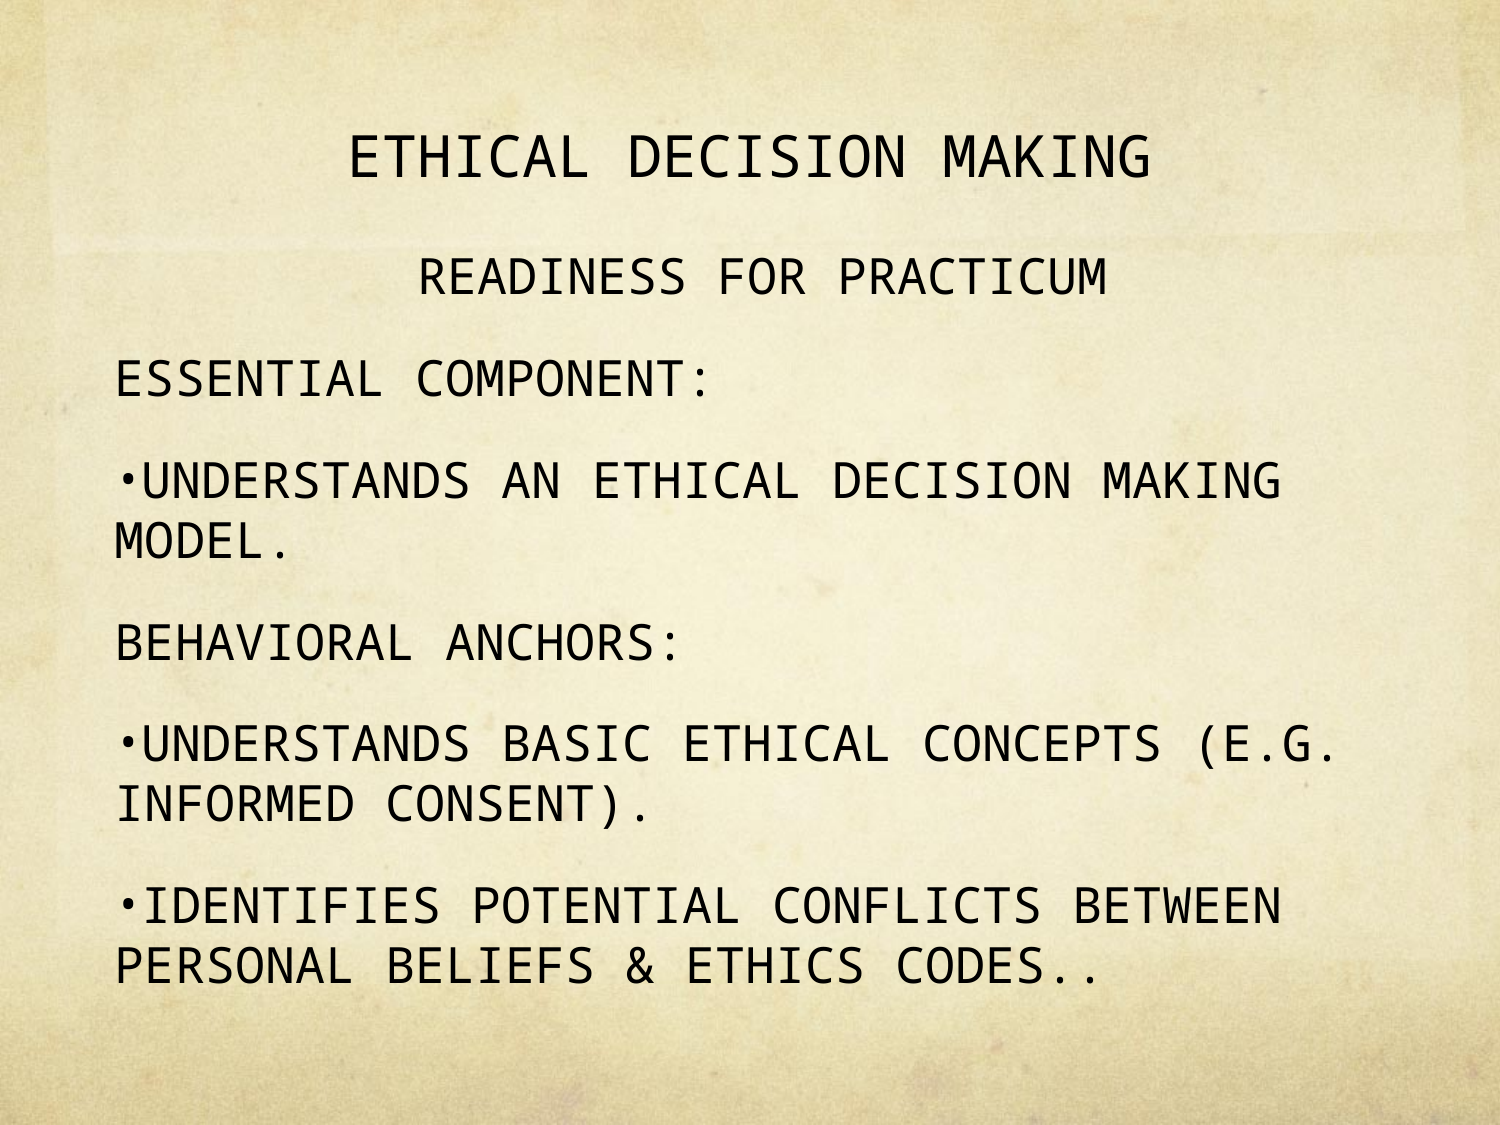

# ETHICAL DECISION MAKING
READINESS FOR PRACTICUM
ESSENTIAL COMPONENT:
UNDERSTANDS AN ETHICAL DECISION MAKING MODEL.
BEHAVIORAL ANCHORS:
UNDERSTANDS BASIC ETHICAL CONCEPTS (E.G. INFORMED CONSENT).
IDENTIFIES POTENTIAL CONFLICTS BETWEEN PERSONAL BELIEFS & ETHICS CODES..